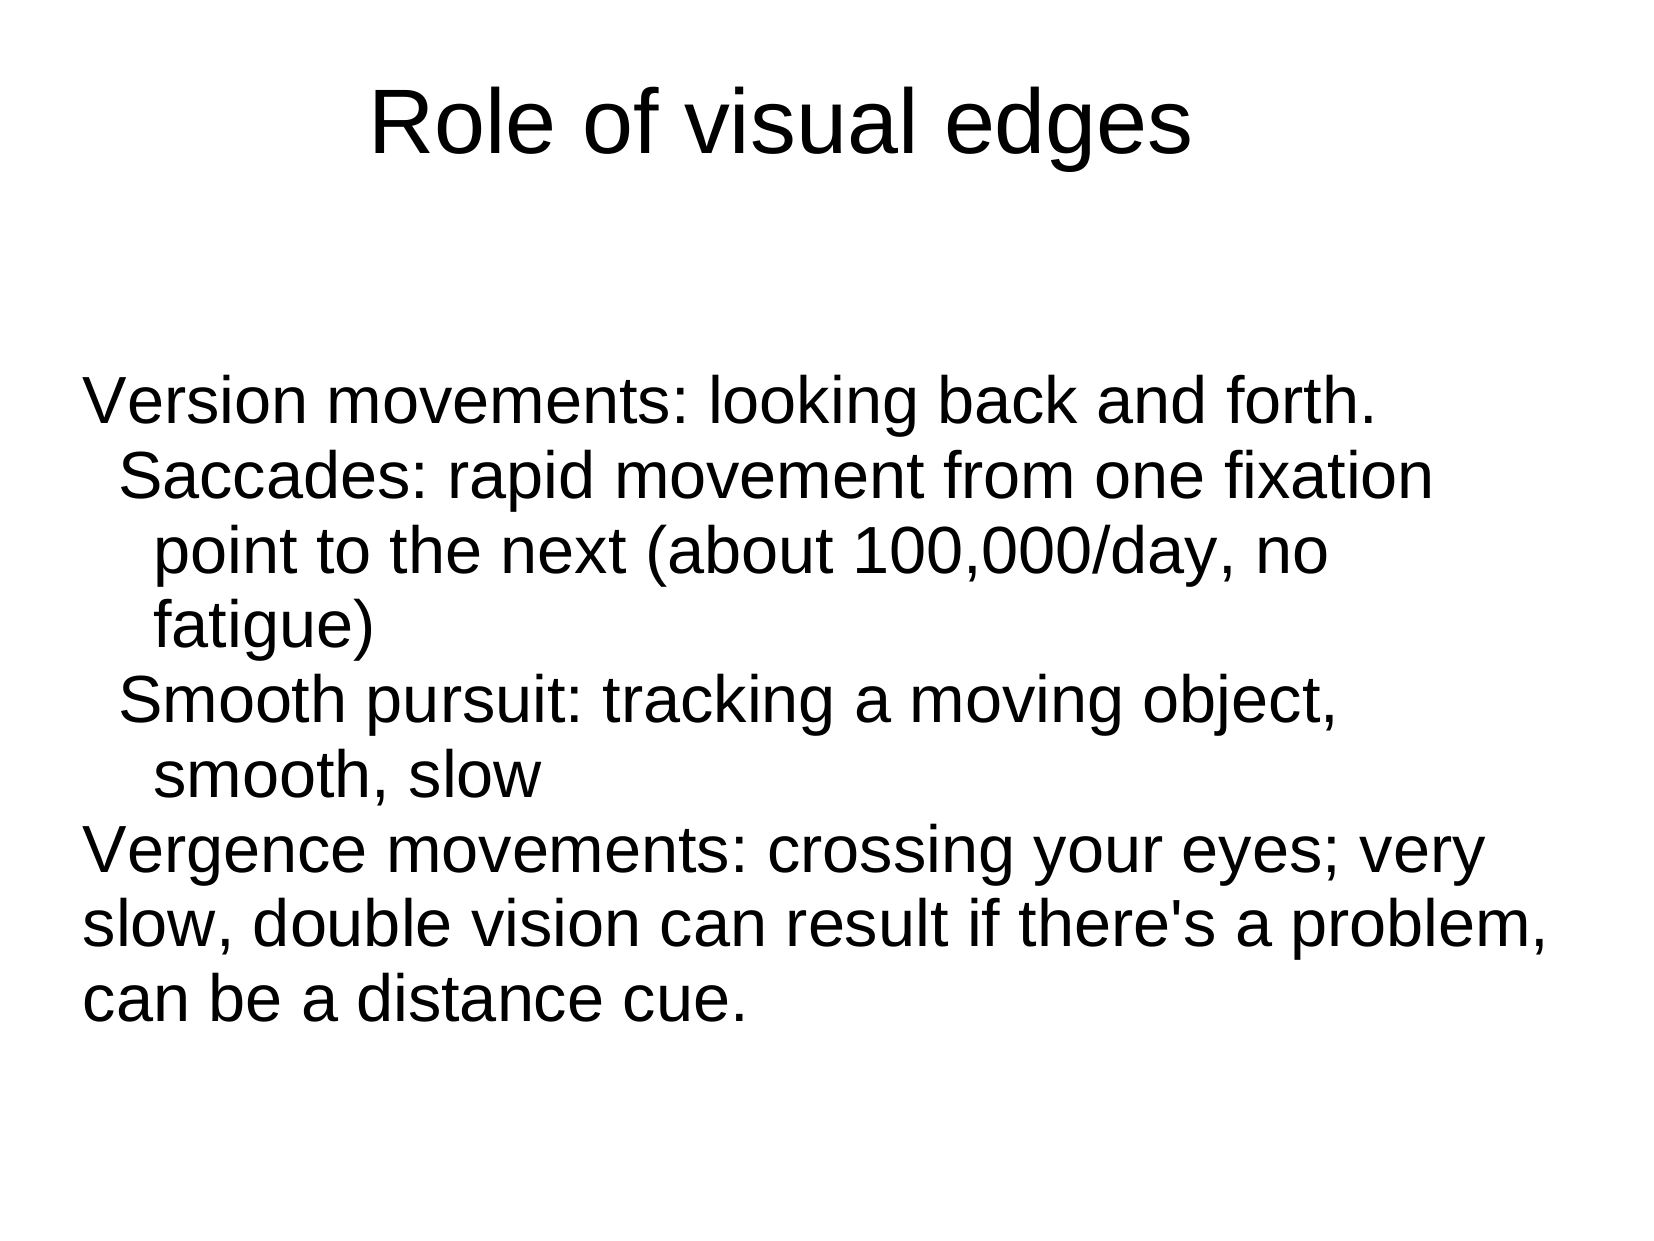

# Role of visual edges
Version movements: looking back and forth.
Saccades: rapid movement from one fixation point to the next (about 100,000/day, no fatigue)
Smooth pursuit: tracking a moving object, smooth, slow
Vergence movements: crossing your eyes; very slow, double vision can result if there's a problem, can be a distance cue.